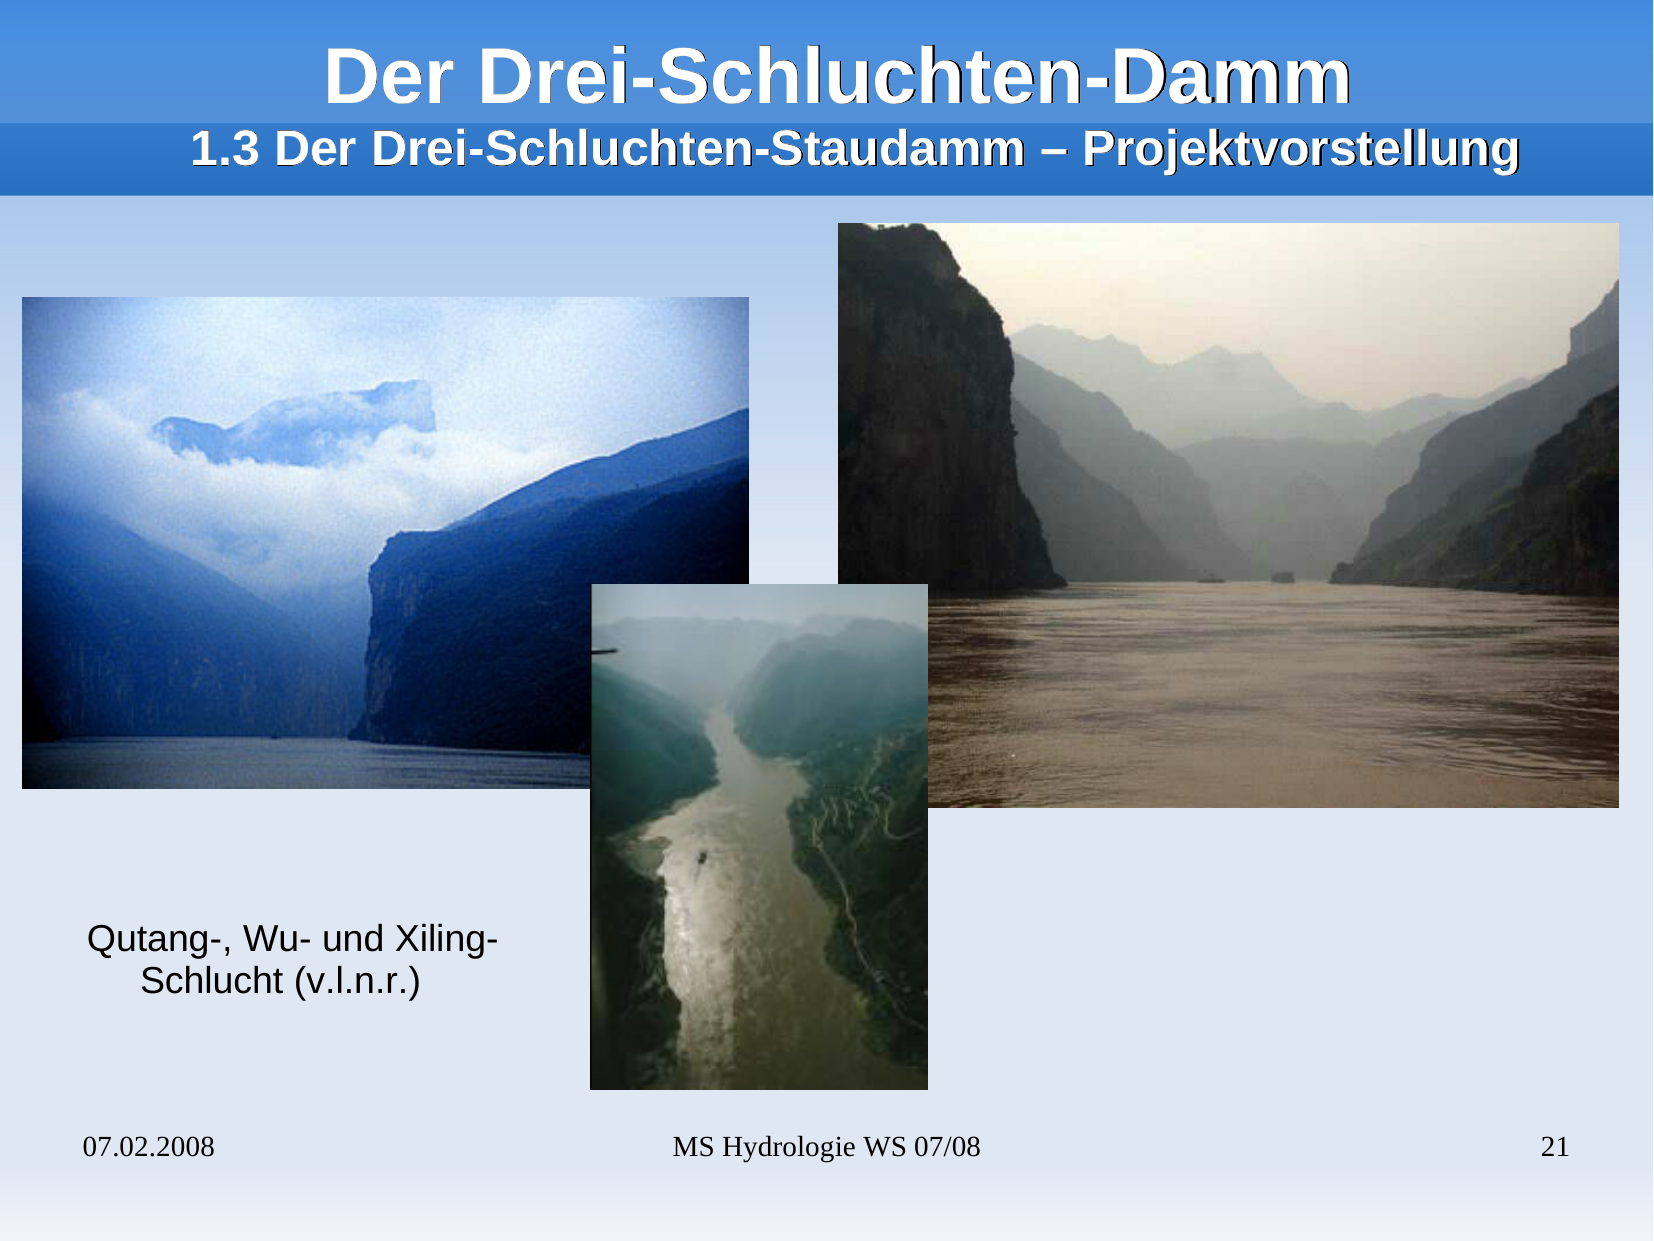

# Der Drei-Schluchten-Damm 1.3 Der Drei-Schluchten-Staudamm – Projektvorstellung
Qutang-, Wu- und Xiling-Schlucht (v.l.n.r.)
07.02.2008
MS Hydrologie WS 07/08
21